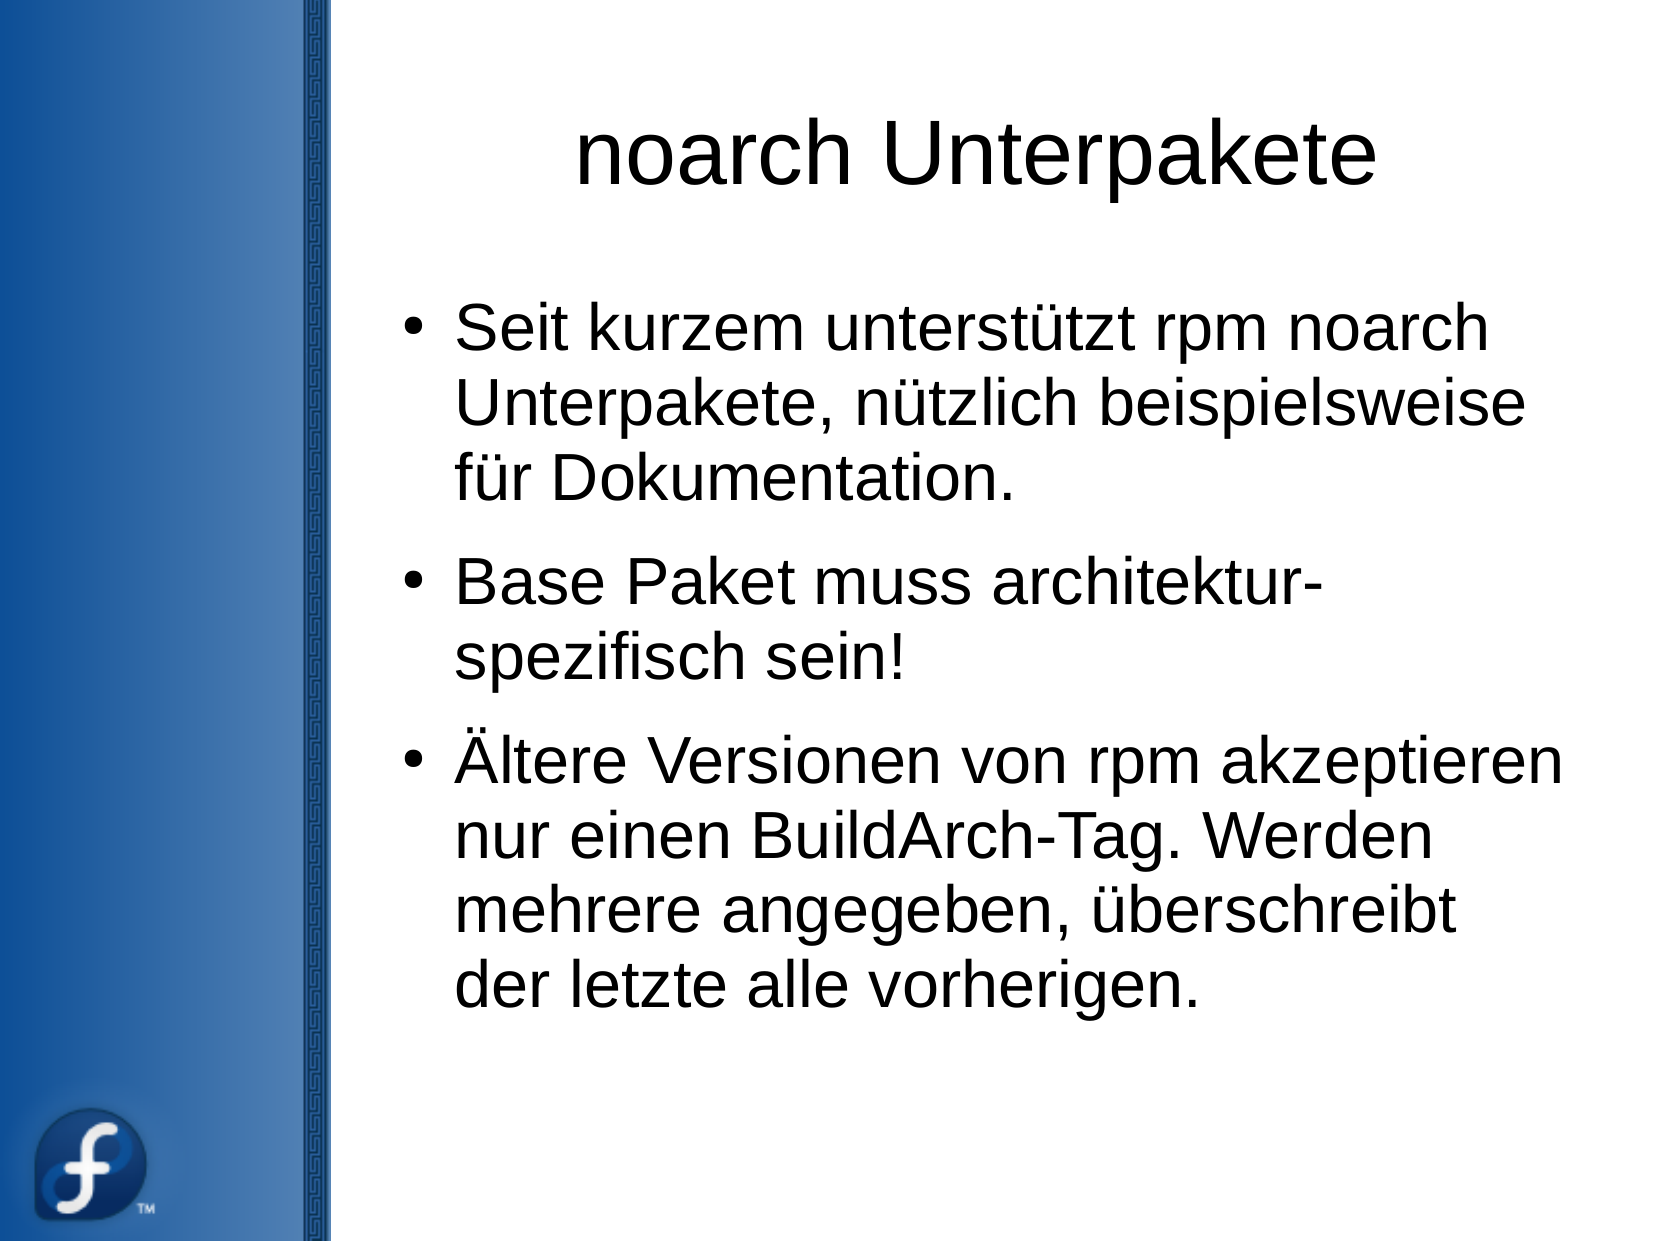

# noarch Unterpakete
Seit kurzem unterstützt rpm noarch Unterpakete, nützlich beispielsweise für Dokumentation.
Base Paket muss architektur-spezifisch sein!
Ältere Versionen von rpm akzeptieren nur einen BuildArch-Tag. Werden mehrere angegeben, überschreibt der letzte alle vorherigen.